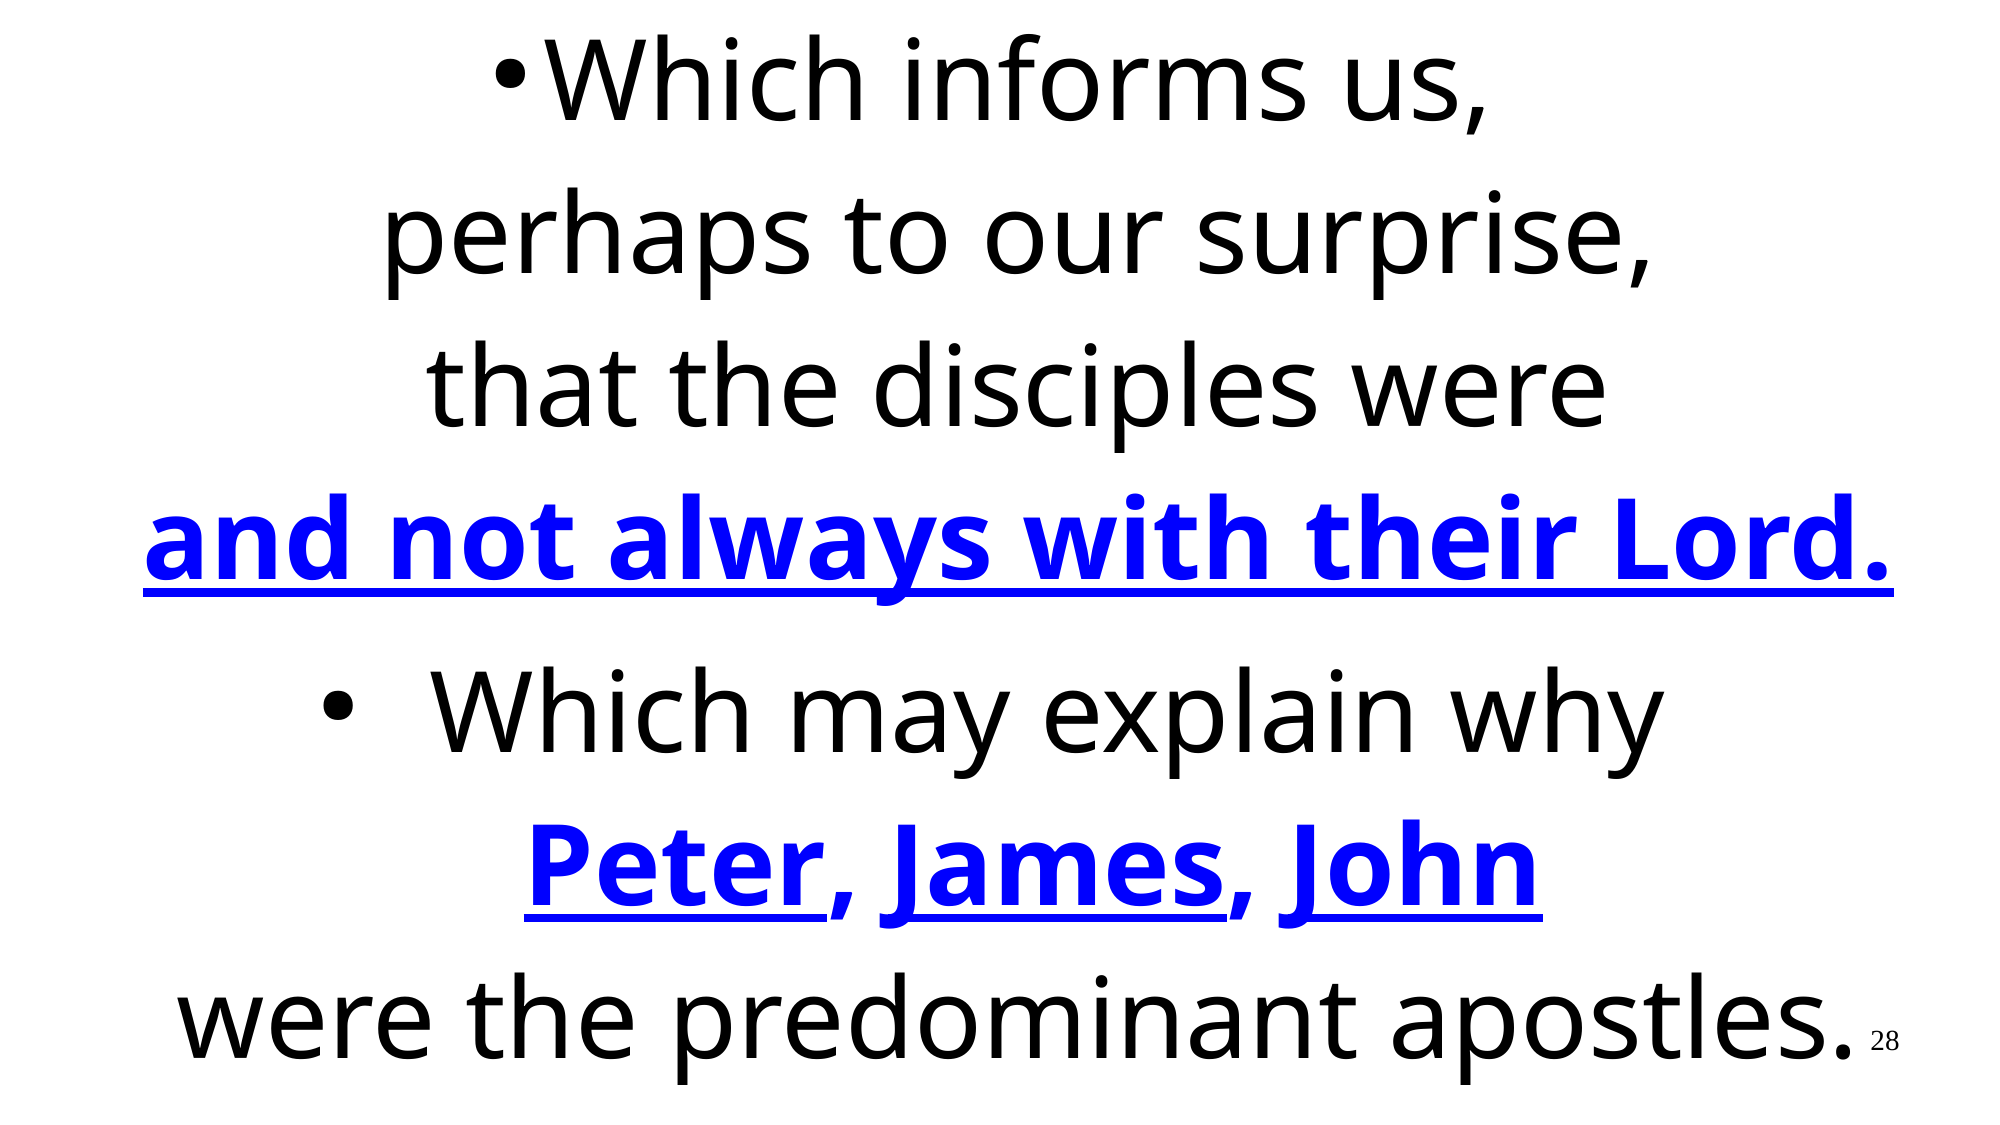

# Which informs us, perhaps to our surprise, that the disciples were and not always with their Lord.
 Which may explain why
Peter, James, John
were the predominant apostles.
28